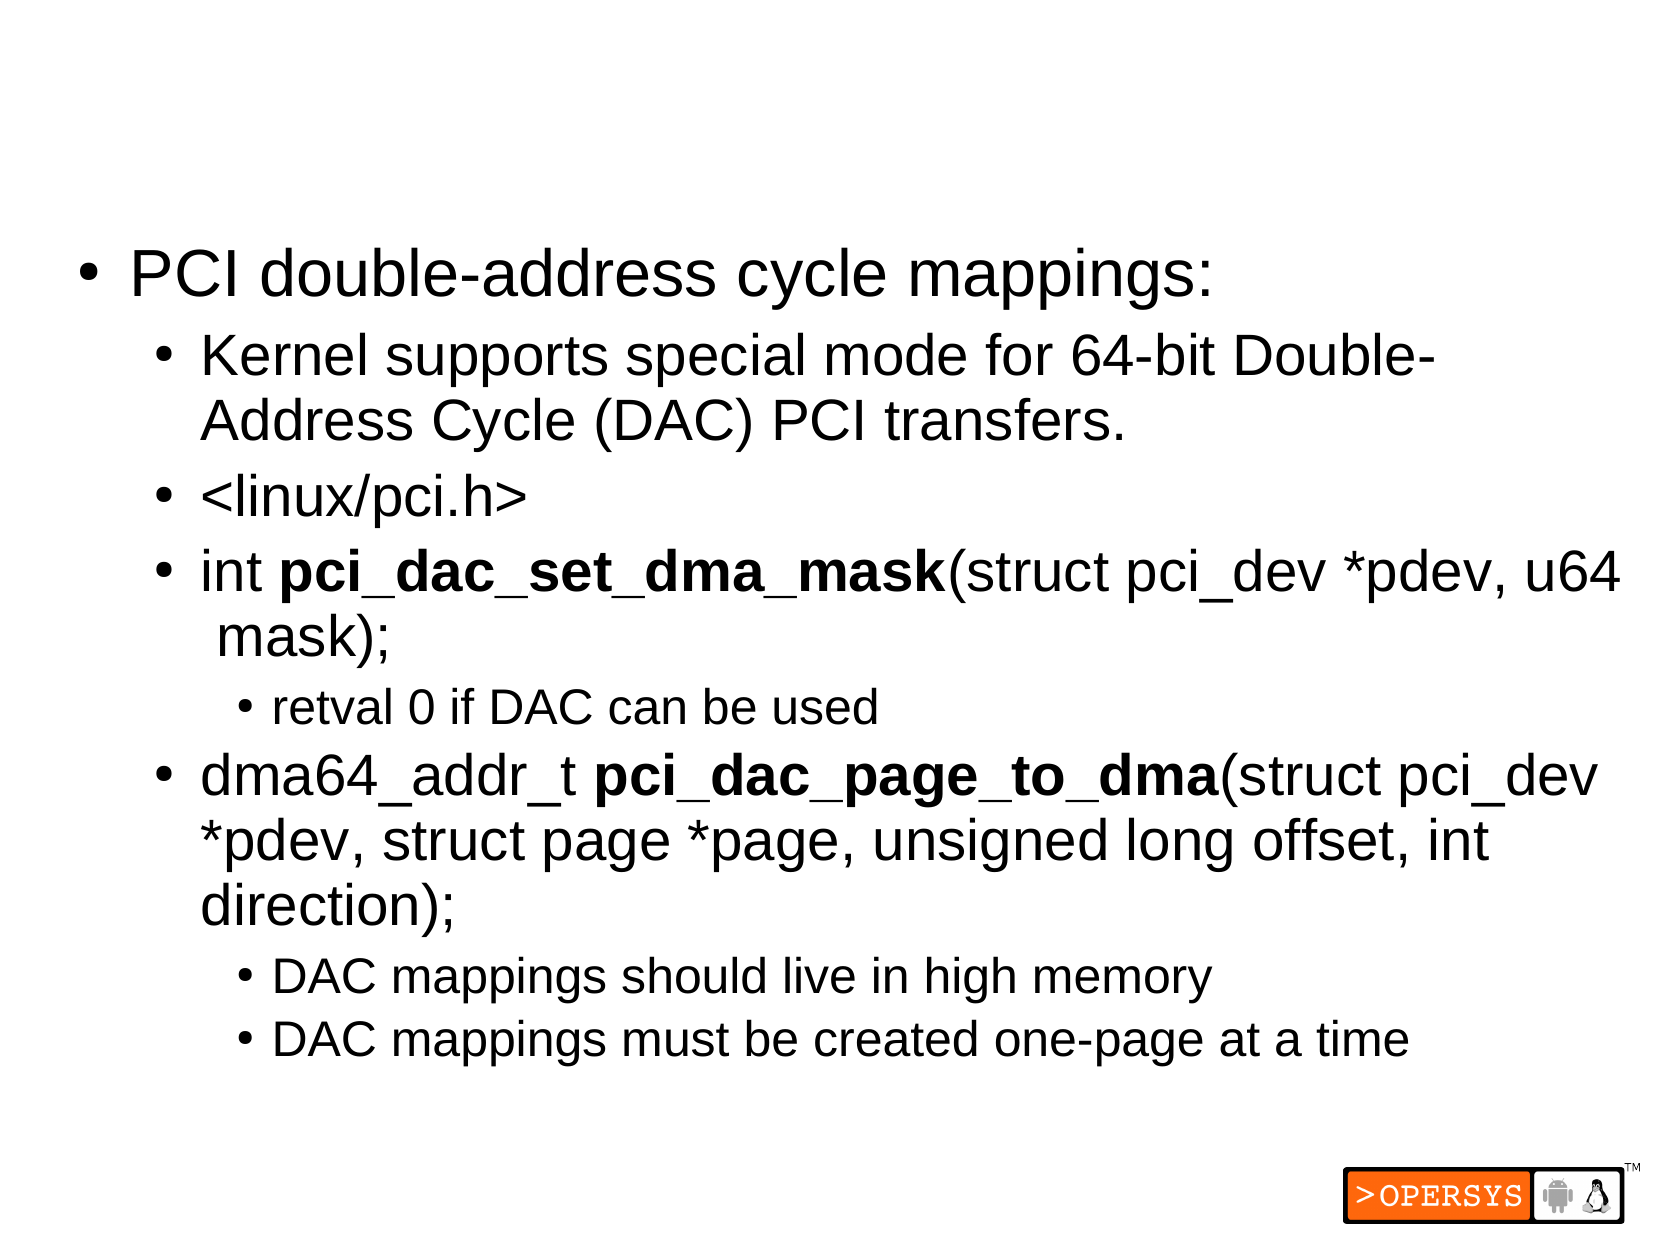

# PCI double-address cycle mappings:
Kernel supports special mode for 64-bit Double-Address Cycle (DAC) PCI transfers.
<linux/pci.h>
int pci_dac_set_dma_mask(struct pci_dev *pdev, u64 mask);
retval 0 if DAC can be used
dma64_addr_t pci_dac_page_to_dma(struct pci_dev *pdev, struct page *page, unsigned long offset, int direction);
DAC mappings should live in high memory
DAC mappings must be created one-page at a time